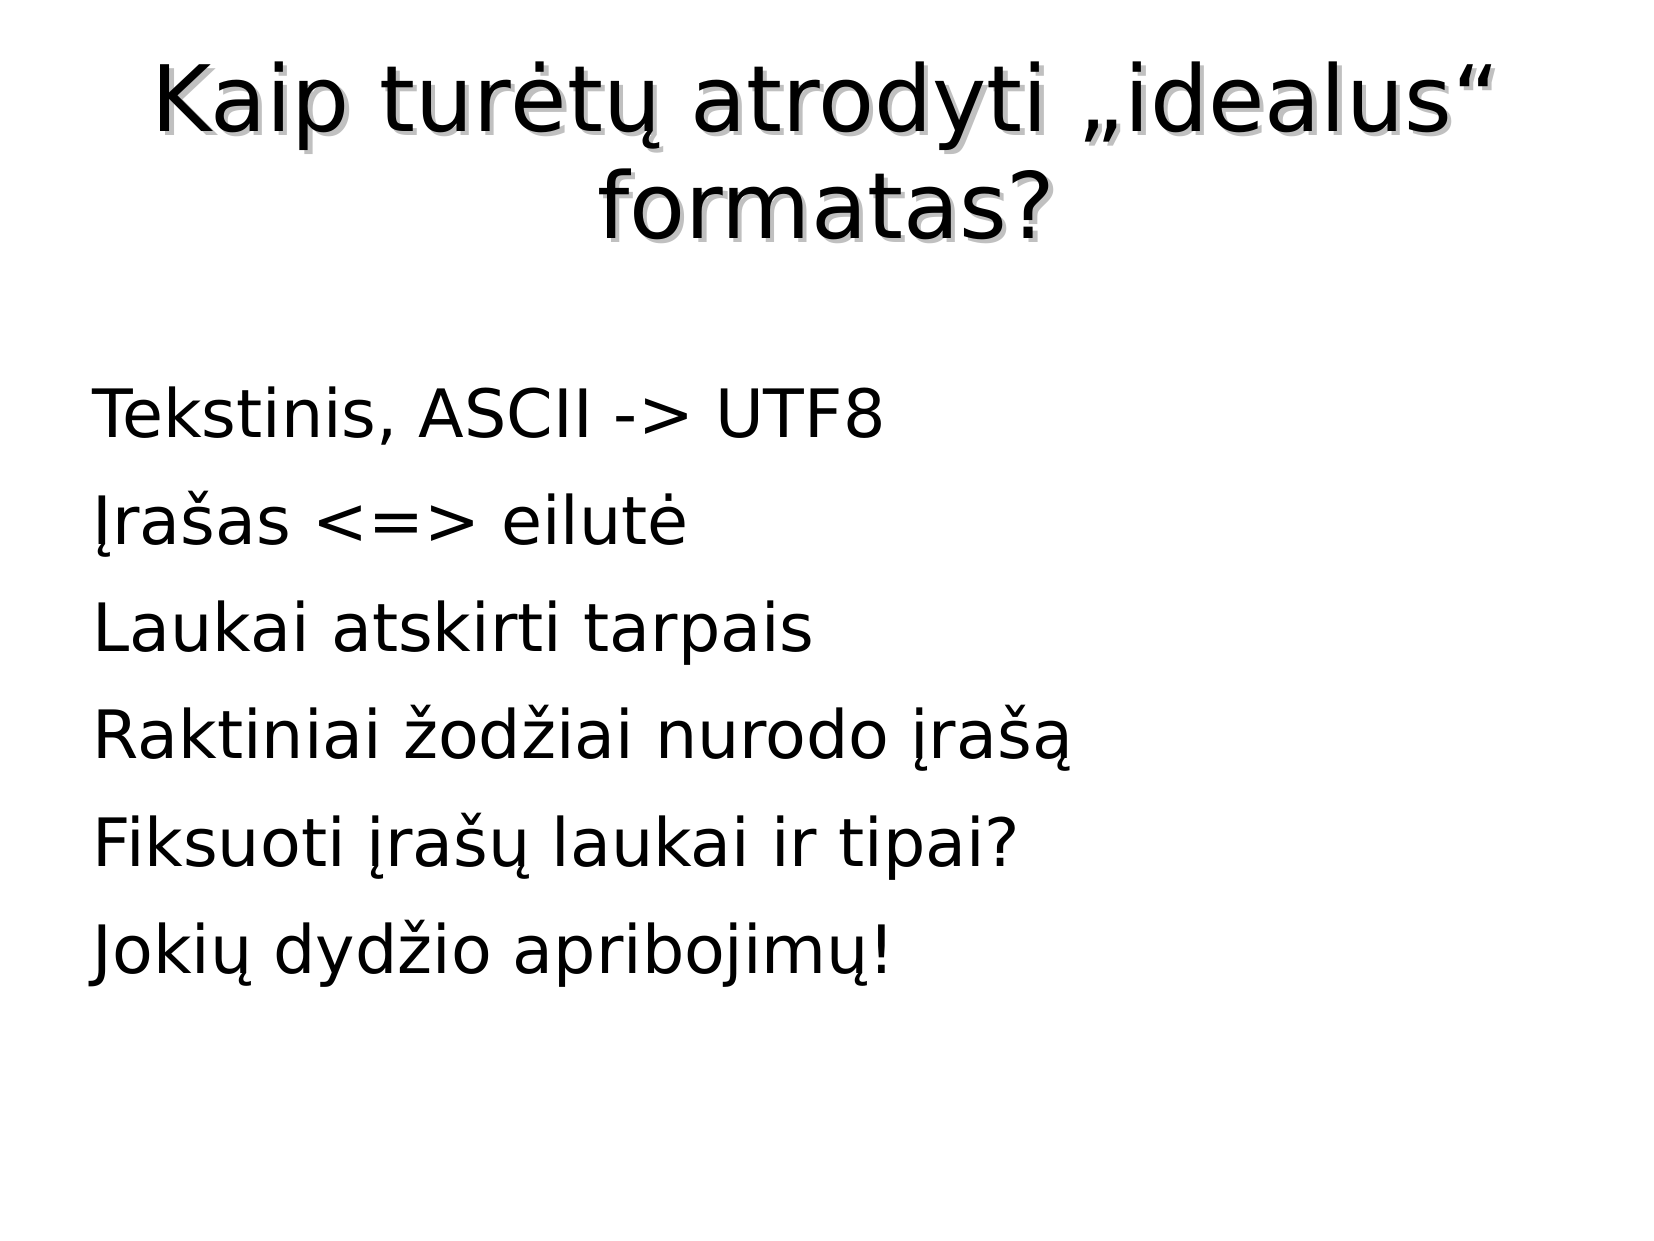

# Kaip turėtų atrodyti „idealus“ formatas?
Tekstinis, ASCII -> UTF8
Įrašas <=> eilutė
Laukai atskirti tarpais
Raktiniai žodžiai nurodo įrašą
Fiksuoti įrašų laukai ir tipai?
Jokių dydžio apribojimų!